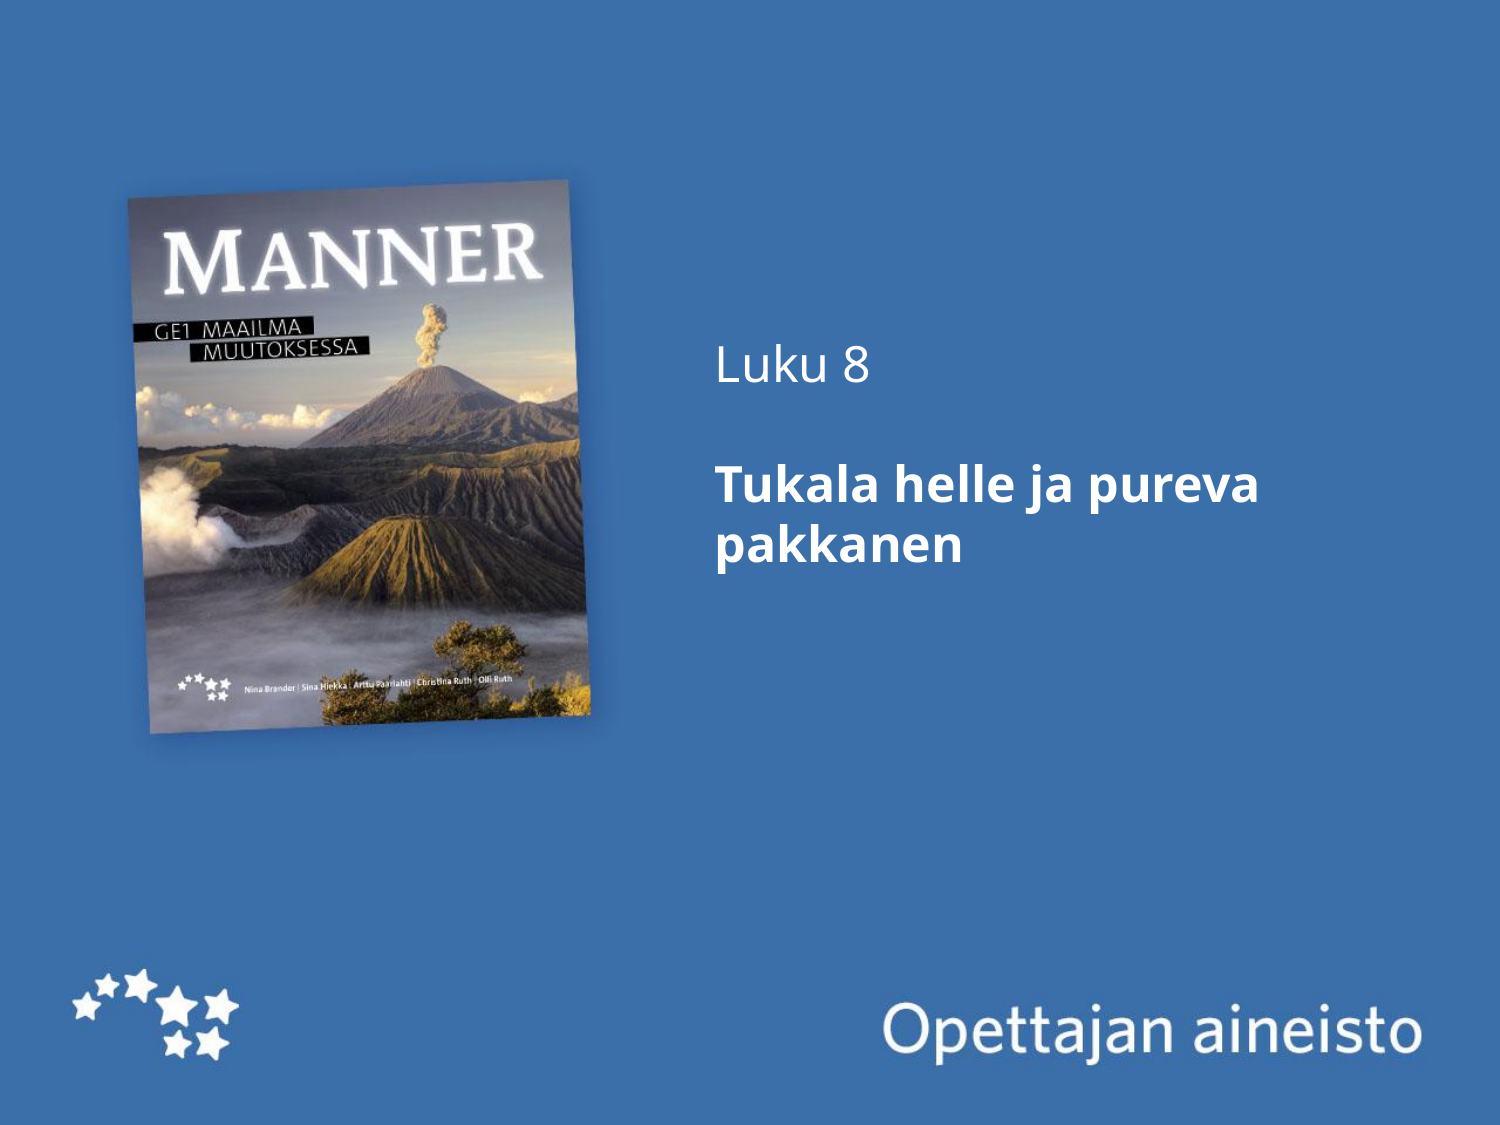

Luku 8
Tukala helle ja pureva
pakkanen